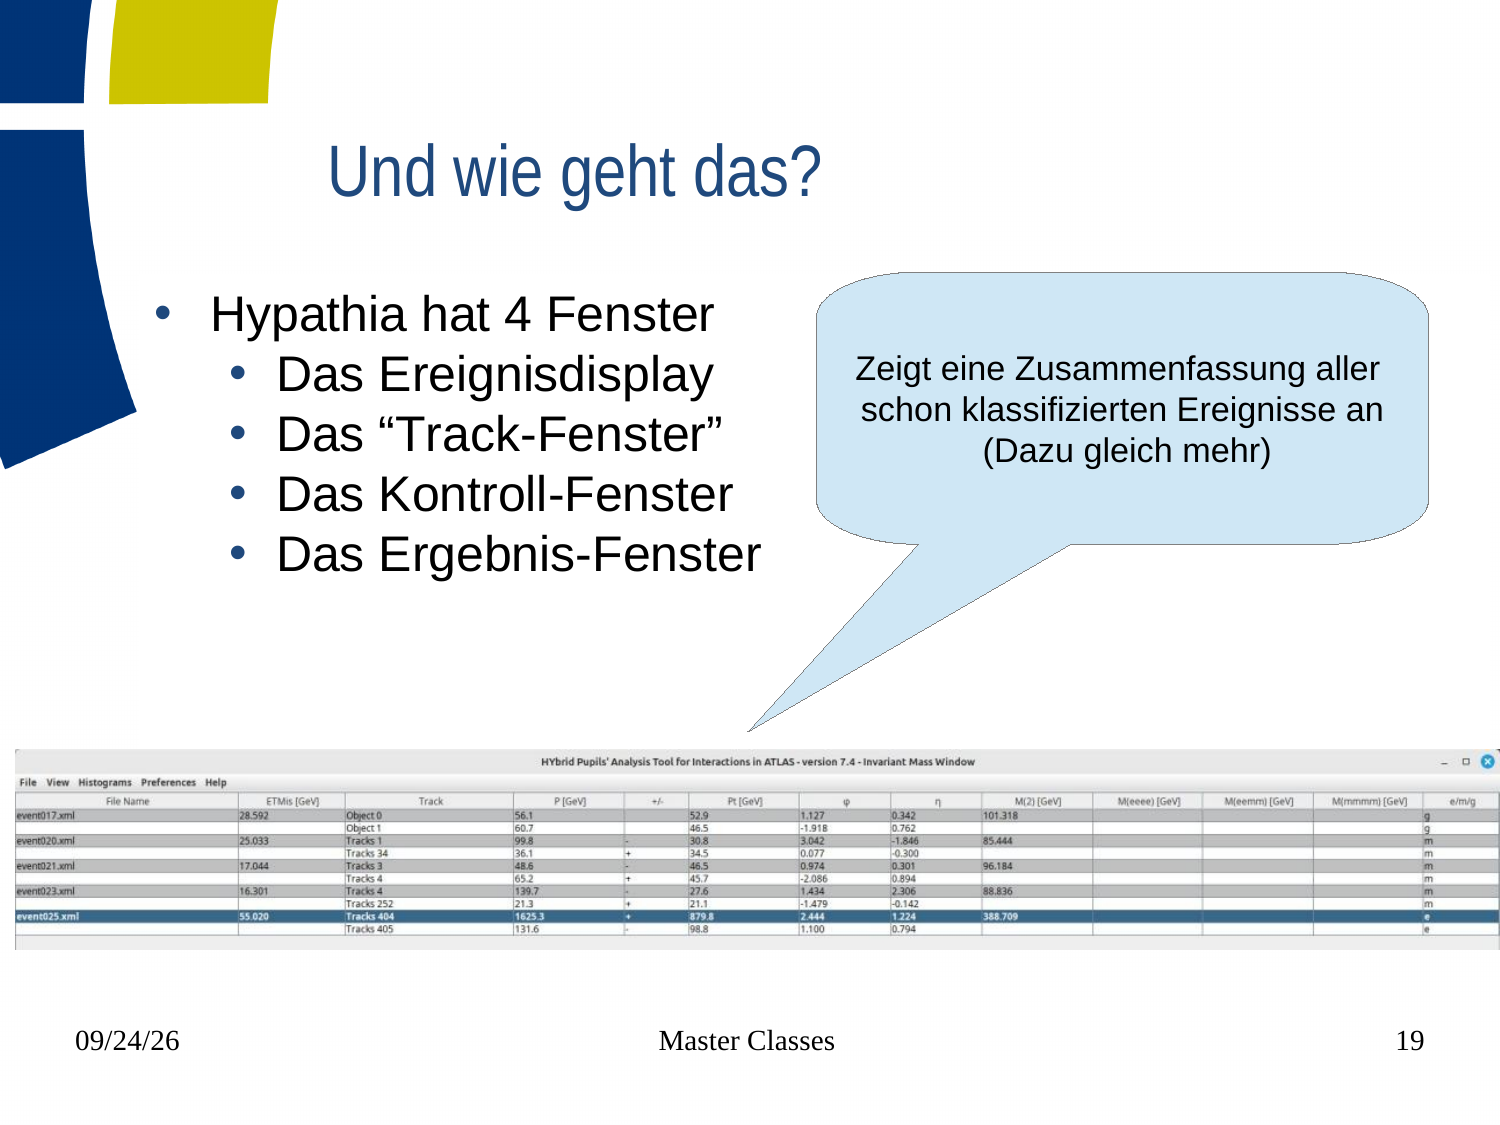

# Und wie geht das?
Zeigt eine Zusammenfassung aller
schon klassifizierten Ereignisse an
 (Dazu gleich mehr)
Hypathia hat 4 Fenster
Das Ereignisdisplay
Das “Track-Fenster”
Das Kontroll-Fenster
Das Ergebnis-Fenster
International Masterclasses 2013
19